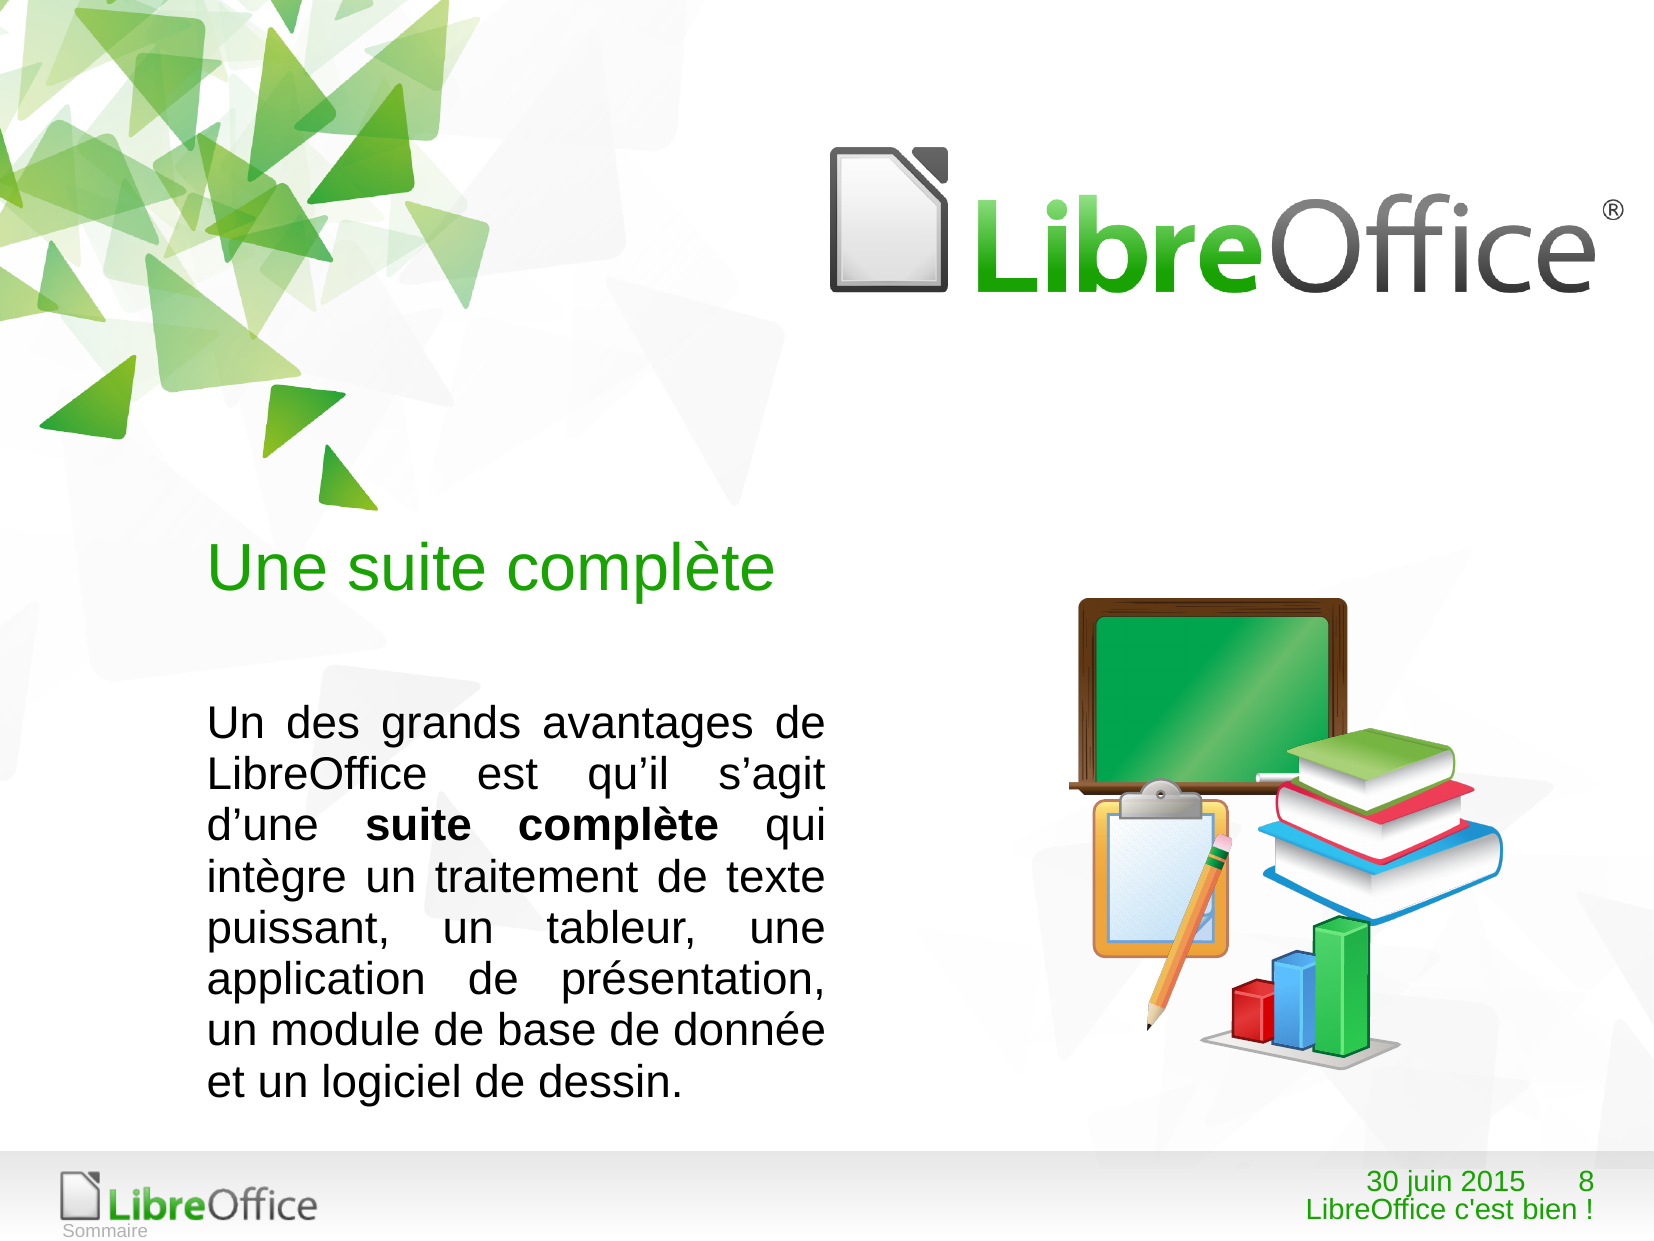

# Une suite complète
Un des grands avantages de LibreOffice est qu’il s’agit d’une suite complète qui intègre un traitement de texte puissant, un tableur, une application de présentation, un module de base de donnée et un logiciel de dessin.
30 juin 2015
8
LibreOffice c'est bien !